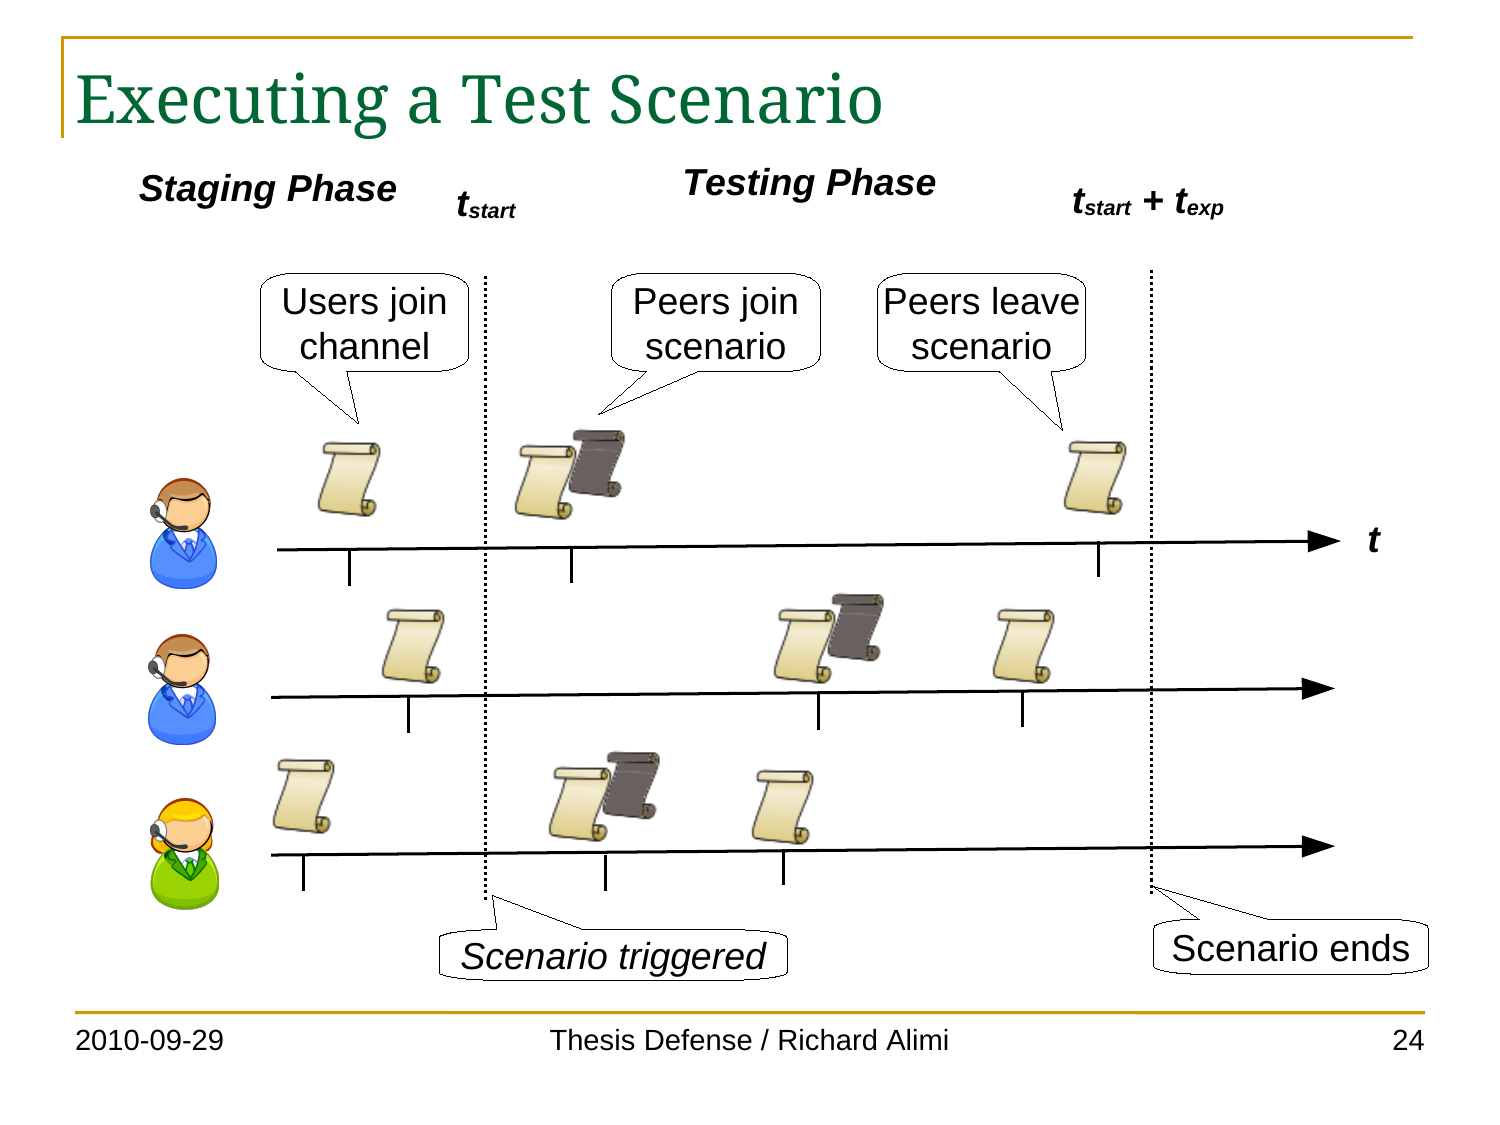

# Executing a Test Scenario
Testing Phase
Staging Phase
tstart + texp
tstart
Users join
channel
Peers join
scenario
Peers leave
scenario
t
Scenario ends
Scenario triggered
2010-09-29
Thesis Defense / Richard Alimi
24